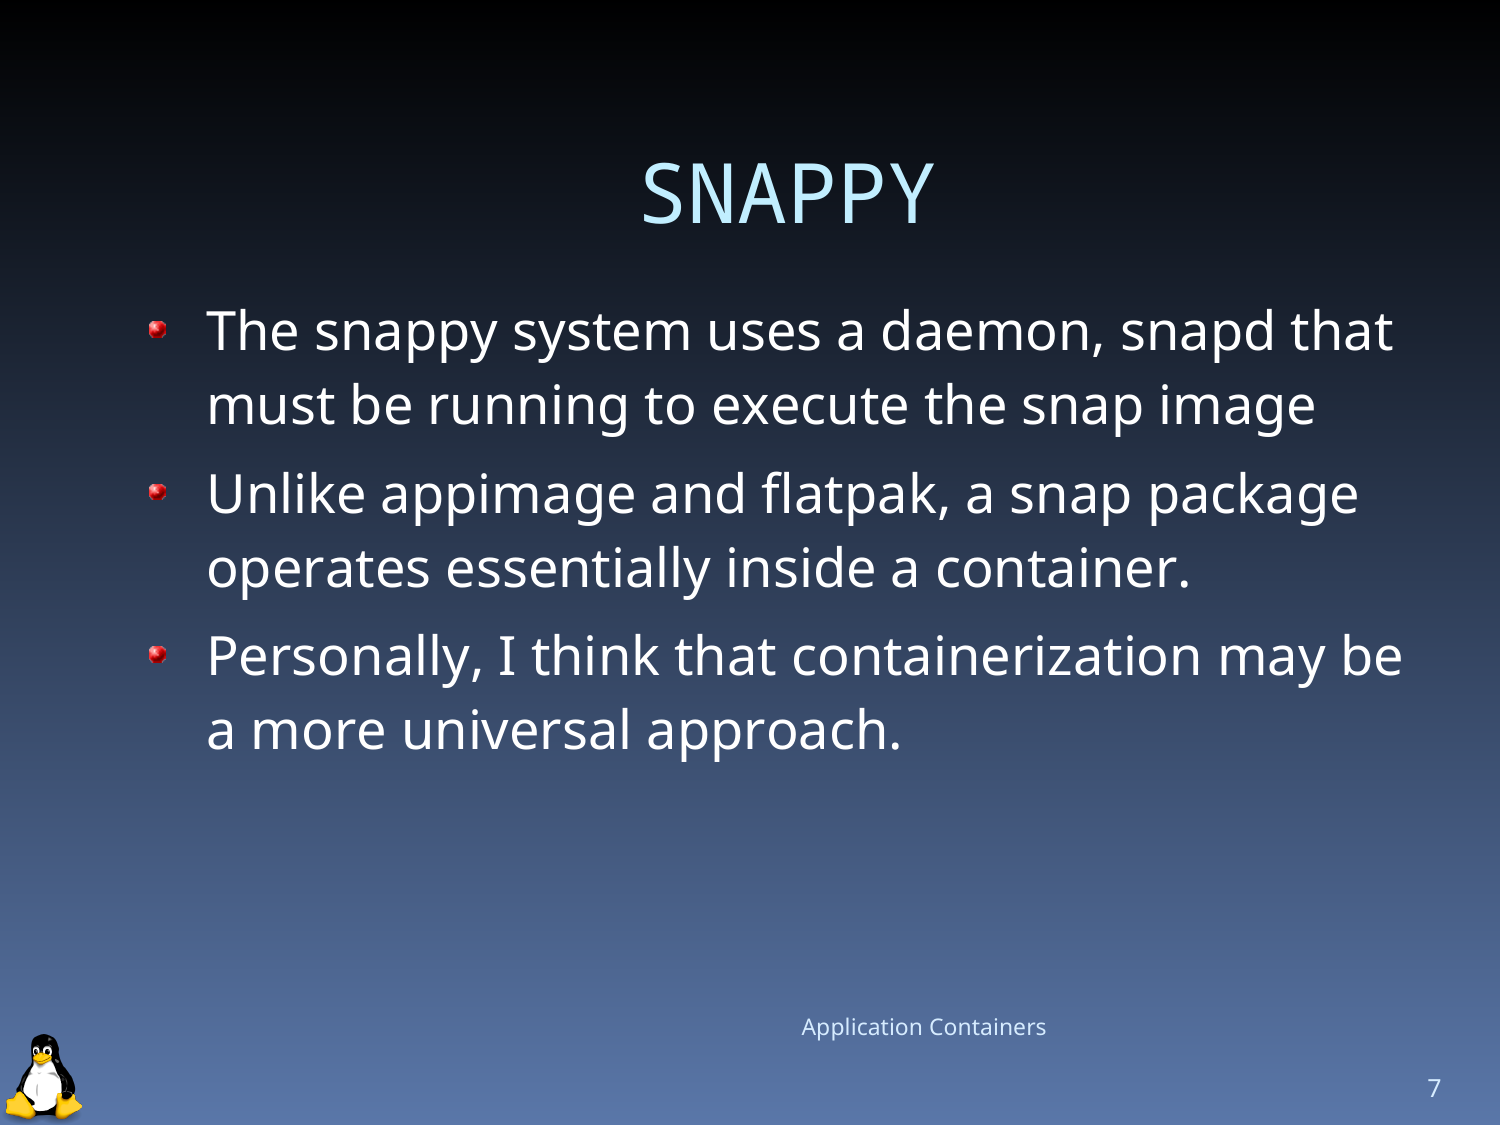

# SNAPPY
The snappy system uses a daemon, snapd that must be running to execute the snap image
Unlike appimage and flatpak, a snap package operates essentially inside a container.
Personally, I think that containerization may be a more universal approach.
Application Containers
7